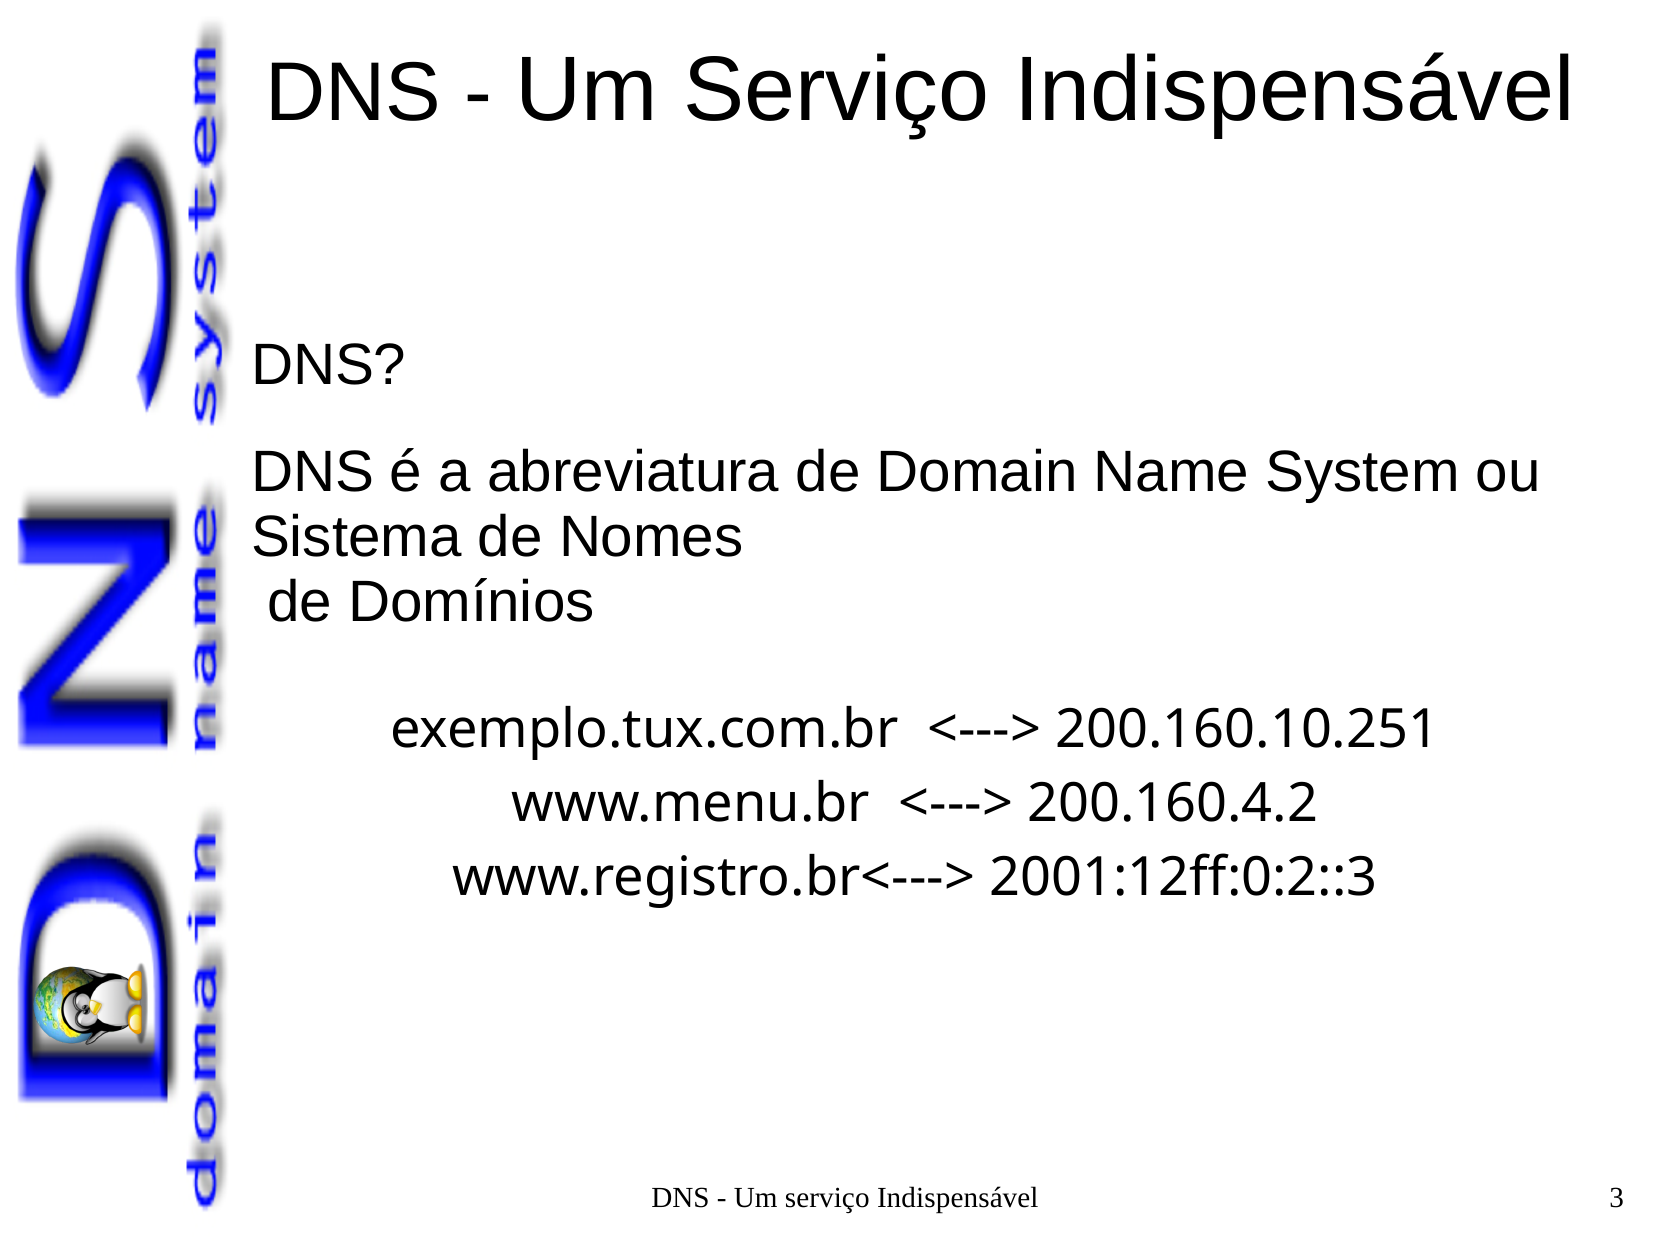

# DNS - Um Serviço Indispensável
DNS?
DNS é a abreviatura de Domain Name System ou Sistema de Nomes
 de Domínios
exemplo.tux.com.br <---> 200.160.10.251
www.menu.br <---> 200.160.4.2
www.registro.br<---> 2001:12ff:0:2::3
DNS - Um serviço Indispensável
3